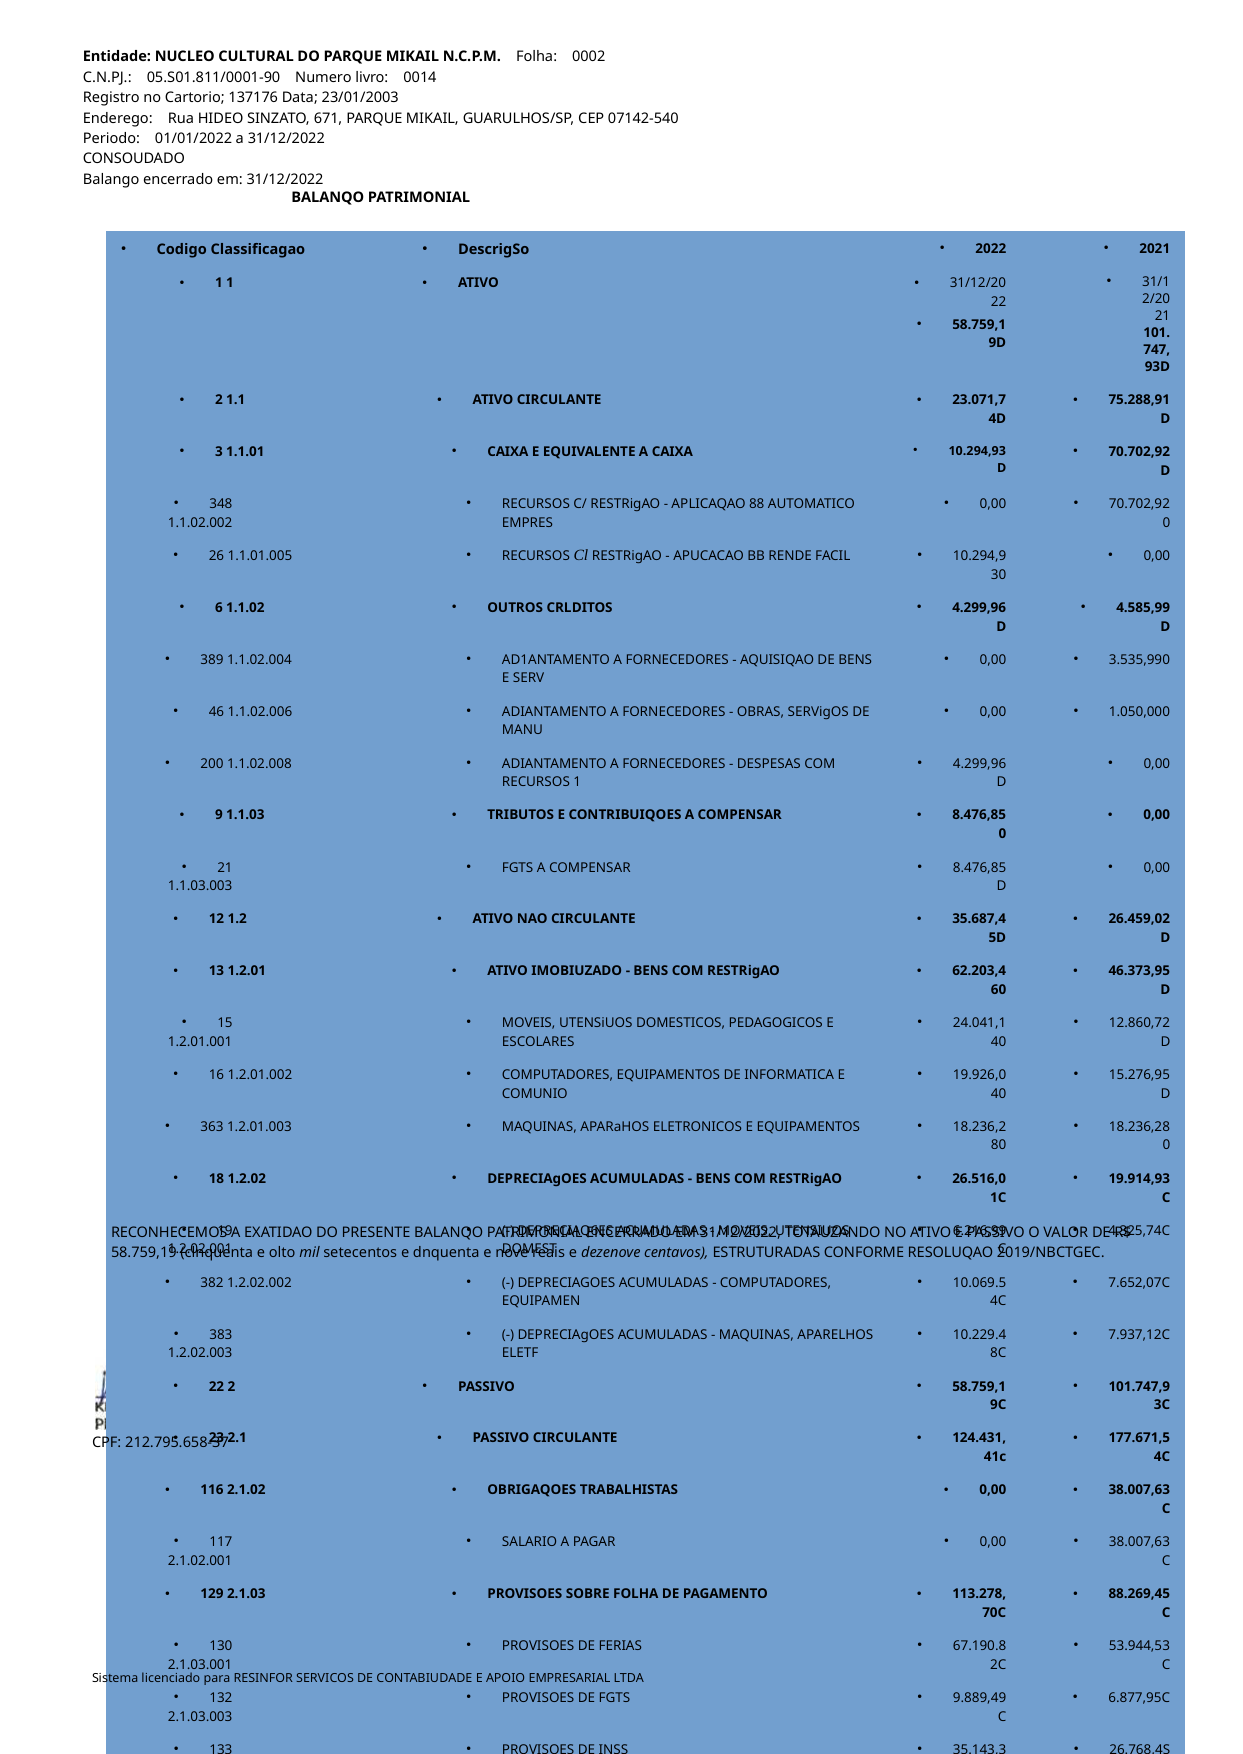

Entidade: NUCLEO CULTURAL DO PARQUE MIKAIL N.C.P.M. Folha: 0002
C.N.PJ.: 05.S01.811/0001-90 Numero livro: 0014
Registro no Cartorio; 137176 Data; 23/01/2003
Enderego: Rua HIDEO SINZATO, 671, PARQUE MIKAIL, GUARULHOS/SP, CEP 07142-540
Periodo: 01/01/2022 a 31/12/2022
CONSOUDADO
Balango encerrado em: 31/12/2022
BALANQO PATRIMONIAL
| Codigo Classificagao | DescrigSo | 2022 | 2021 |
| --- | --- | --- | --- |
| 1 1 | ATIVO | 31/12/2022 58.759,19D | 31/12/2021 101.747,93D |
| 2 1.1 | ATIVO CIRCULANTE | 23.071,74D | 75.288,91D |
| 3 1.1.01 | CAIXA E EQUIVALENTE A CAIXA | 10.294,93D | 70.702,92D |
| 348 1.1.02.002 | RECURSOS C/ RESTRigAO - APLICAQAO 88 AUTOMATICO EMPRES | 0,00 | 70.702,920 |
| 26 1.1.01.005 | RECURSOS Cl RESTRigAO - apucacAo bb rende facil | 10.294,930 | 0,00 |
| 6 1.1.02 | OUTROS CRLDITOS | 4.299,96D | 4.585,99D |
| 389 1.1.02.004 | AD1ANTAMENTO A FORNECEDORES - AQUISIQAO DE BENS E SERV | 0,00 | 3.535,990 |
| 46 1.1.02.006 | ADIANTAMENTO A FORNECEDORES - OBRAS, SERVigOS DE MANU | 0,00 | 1.050,000 |
| 200 1.1.02.008 | ADIANTAMENTO A FORNECEDORES - DESPESAS COM RECURSOS 1 | 4.299,96D | 0,00 |
| 9 1.1.03 | TRIBUTOS E CONTRIBUIQOES A COMPENSAR | 8.476,850 | 0,00 |
| 21 1.1.03.003 | FGTS A COMPENSAR | 8.476,85D | 0,00 |
| 12 1.2 | ATIVO NAo CIRCULANTE | 35.687,45D | 26.459,02D |
| 13 1.2.01 | ATIVO IMOBIUZADO - BENS COM RESTRigAO | 62.203,460 | 46.373,95D |
| 15 1.2.01.001 | MOVEIS, UTENSiUOS DOMESTICOS, PEDAGOGICOS E ESCOLARES | 24.041,140 | 12.860,72D |
| 16 1.2.01.002 | COMPUTADORES, EQUIPAMENTOS DE INFORMATICA E COMUNIO | 19.926,040 | 15.276,95D |
| 363 1.2.01.003 | MAQUINAS, APARaHOS ELETRONICOS E EQUIPAMENTOS | 18.236,280 | 18.236,280 |
| 18 1.2.02 | DEPRECIAgOES ACUMULADAS - BENS COM RESTRigAO | 26.516,01C | 19.914,93C |
| 19 1.2.02.001 | (-) DEPRECIAQ6ES ACUMULADAS - MOVEIS, UTENSIUOS DOMEST | 6.216,99C | 4.325,74C |
| 382 1.2.02.002 | (-) DEPRECIAGOES ACUMULADAS - COMPUTADORES, EQUIPAMEN | 10.069.54C | 7.652,07C |
| 383 1.2.02.003 | (-) DEPRECIAgOES ACUMULADAS - MAQUINAS, APARELHOS ELETF | 10.229.48C | 7.937,12C |
| 22 2 | PASSIVO | 58.759,19C | 101.747,93C |
| 23 2.1 | PASSIVO CIRCULANTE | 124.431,41c | 177.671,54C |
| 116 2.1.02 | OBRIGAQOES TRABALHISTAS | 0,00 | 38.007,63C |
| 117 2.1.02.001 | SALARIO A PAGAR | 0,00 | 38.007,63C |
| 129 2.1.03 | PROVISOES SOBRE FOLHA DE PAGAMENTO | 113.278,70C | 88.269,45C |
| 130 2.1.03.001 | PROVISOES DE FERIAS | 67.190.82C | 53.944,53C |
| 132 2.1.03.003 | PROVISOES DE FGTS | 9.889,49C | 6.877,95C |
| 133 2.1.03.004 | PROVISOES DE INSS | 35.143,36C | 26.768,4SC |
| 347 2.1.03.006 | PROVISOES DE PIS SOBRE FERIAS | 1.055.03C | 678,52C |
| 134 2.1.04 | ENCARGOS SOBRE FOLHA DE PAGAMENTO A PAGAR | 11.152,71C | 51.394,46C |
| 135 2.1.04.001 | INSS A PAGAR | 7.394,20C | 38.417,6SC |
| 190 2.1.04.003 | FGTS A PAGAR | 0,00 | U.890,19C |
| 41 2.1.04.006 | PIS SOBRE FOLHA DE PAGAMENTO A PAGAR | 0,00 | 627,10C |
| 31 2.1.04.007 | I.R.R.F. A PAGAR PF | 3.758.51C | 459,52C |
| 48 2.2 | PATRIMONIO UQUIDO | 65.672,22D | 75.923,61D |
| 55 2.2.03 | SALDOS ACUMULADOS | 65.672,220 | 75.923,61D |
| 57 2.2.03.001 | SALDOS ACUMULADOS | 65.672,220 | 75.923,61D |
RECONHECEMOS A EXATIDAO DO PRESENTE BALANQO PATRIMONIAL ENCERRADO EM 31/12/2022, TOTAUZANDO NO ATIVO E PASSIVO O VALOR DE R$ 58.759,19 (clnquenta e olto mil setecentos e dnquenta e nove reais e dezenove centavos), ESTRUTURADAS CONFORME RESOLUQAO 2019/NBCTGEC.
CPF: 212.795.658-37
Sistema licenciado para RESINFOR SERVICOS DE CONTABIUDADE E APOIO EMPRESARIAL LTDA